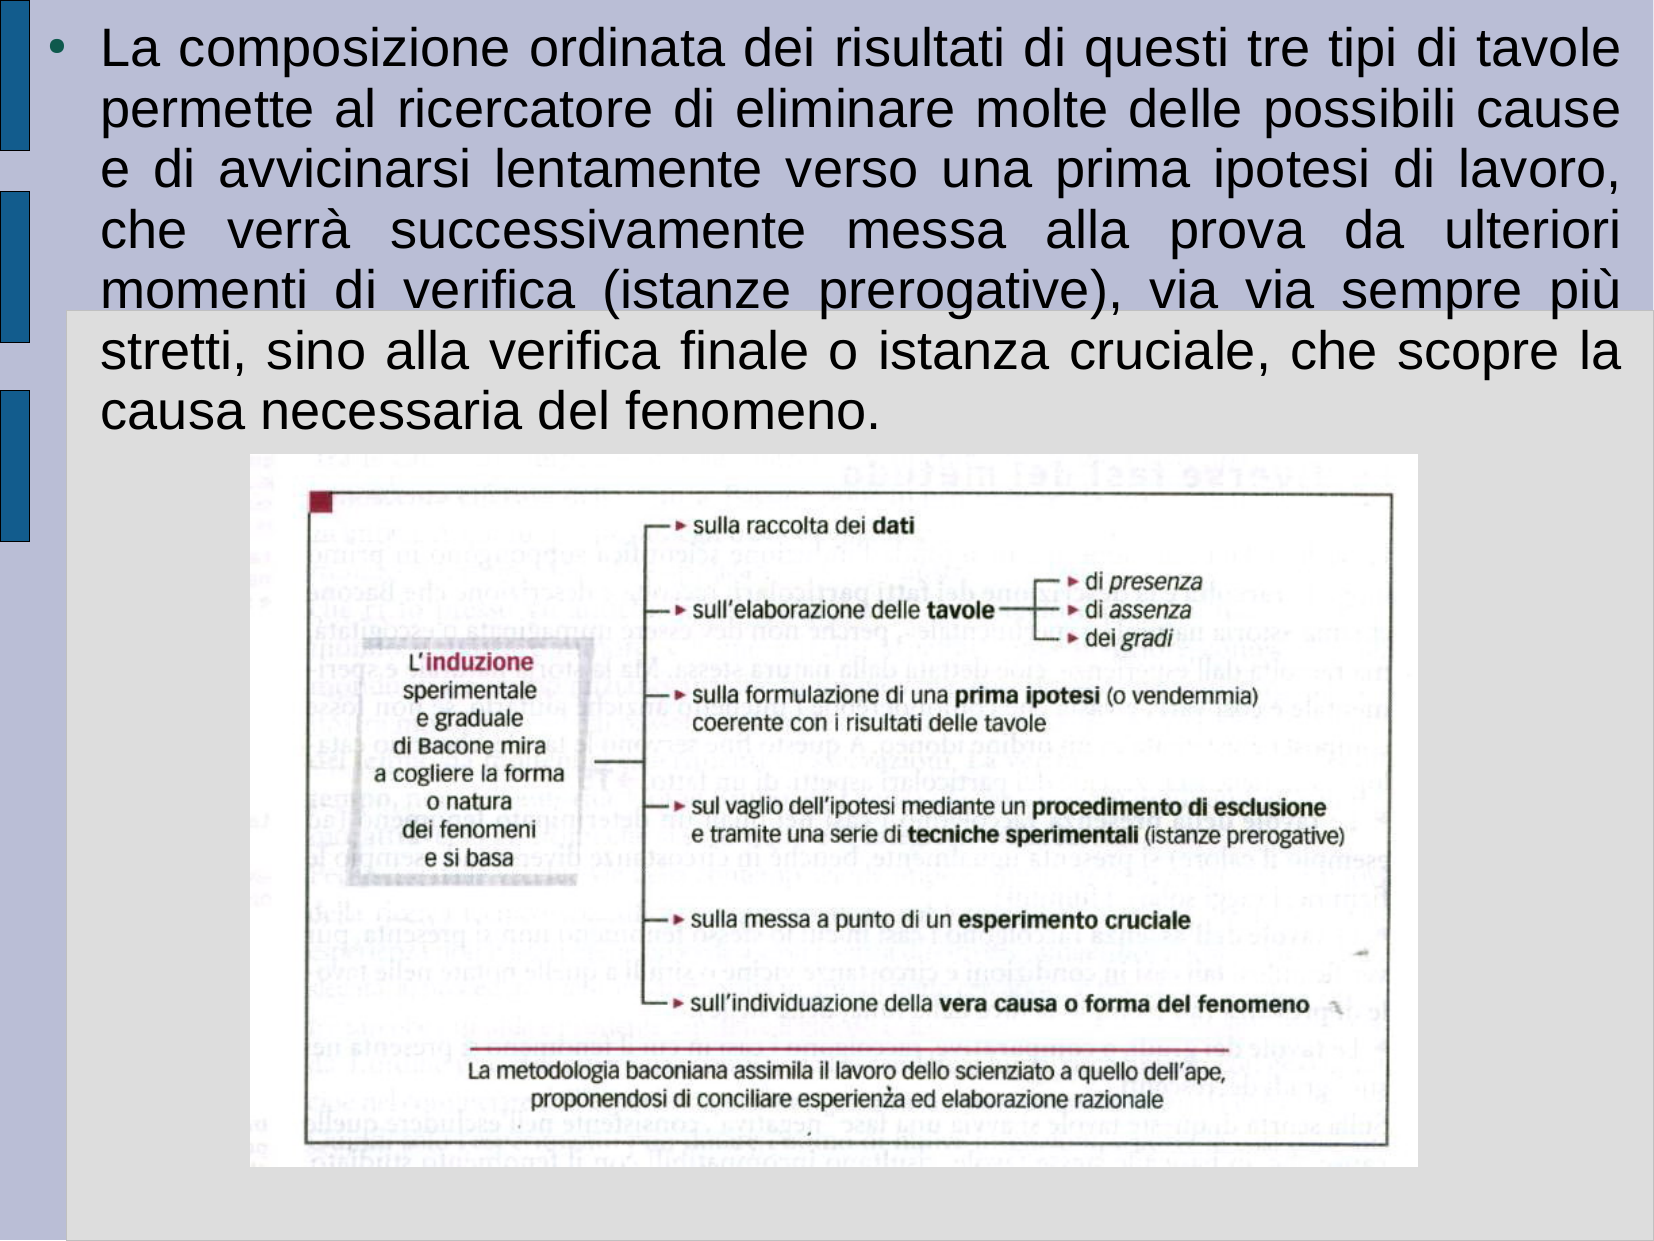

La composizione ordinata dei risultati di questi tre tipi di tavole permette al ricercatore di eliminare molte delle possibili cause e di avvicinarsi lentamente verso una prima ipotesi di lavoro, che verrà successivamente messa alla prova da ulteriori momenti di verifica (istanze prerogative), via via sempre più stretti, sino alla verifica finale o istanza cruciale, che scopre la causa necessaria del fenomeno.
#